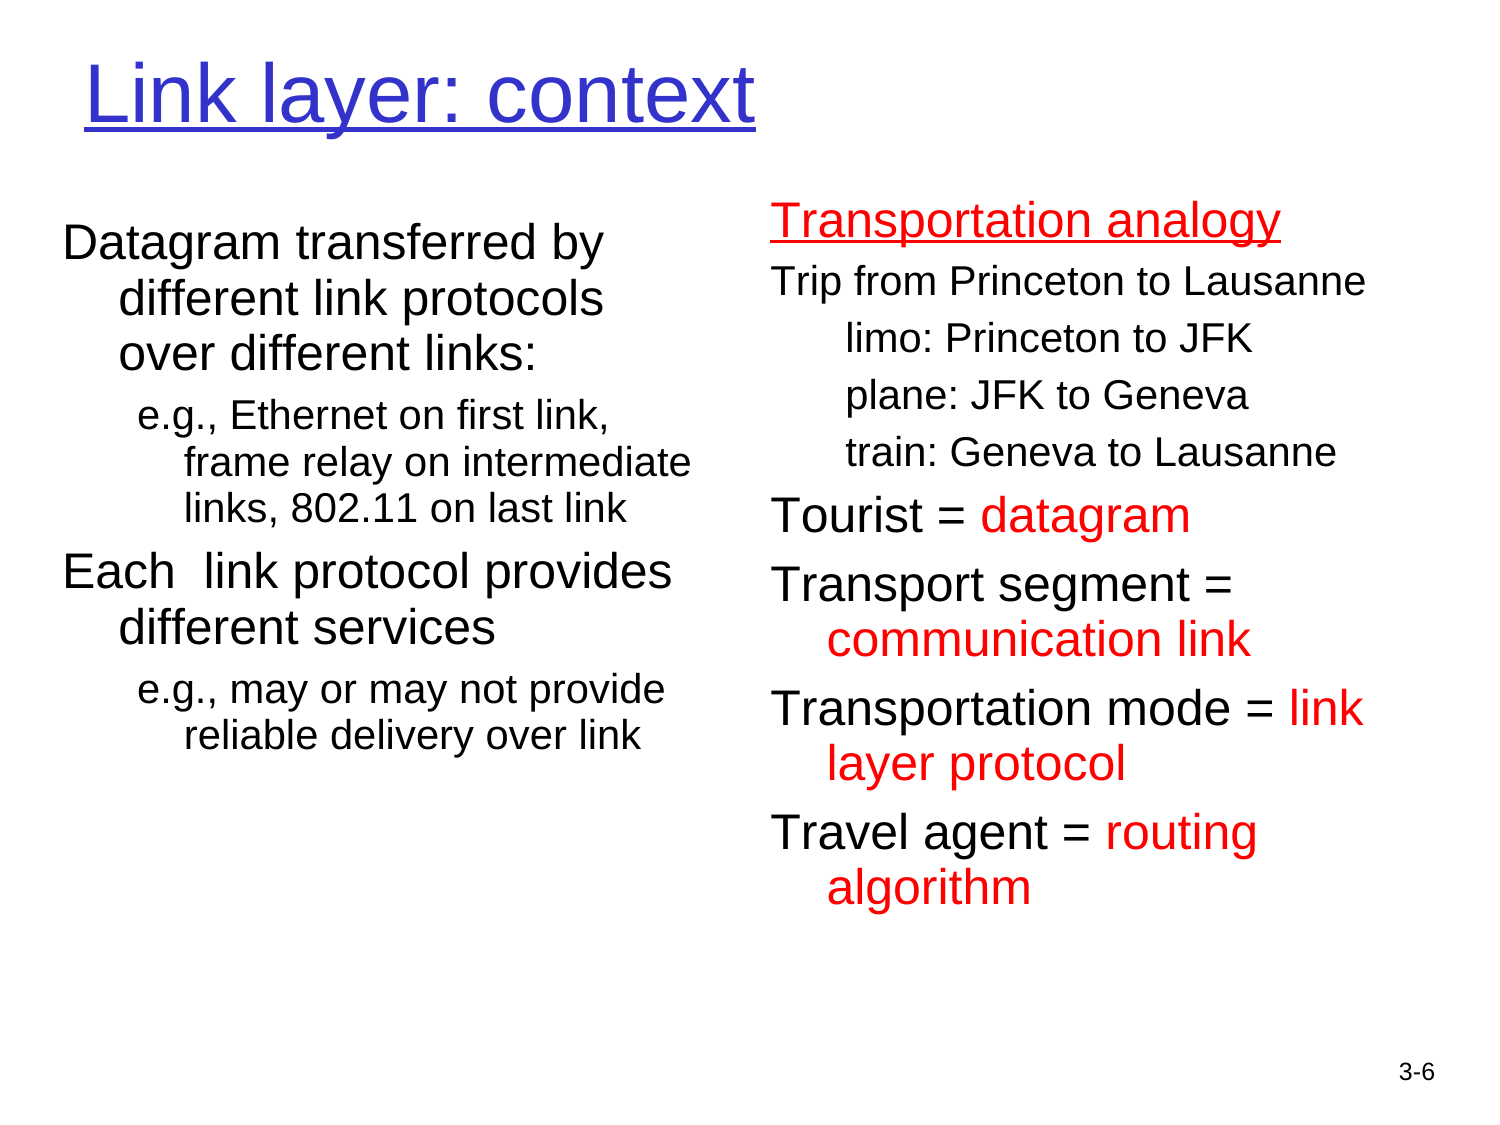

# Link layer: context
Transportation analogy
Trip from Princeton to Lausanne
limo: Princeton to JFK
plane: JFK to Geneva
train: Geneva to Lausanne
Tourist = datagram
Transport segment = communication link
Transportation mode = link layer protocol
Travel agent = routing algorithm
Datagram transferred by different link protocols over different links:
e.g., Ethernet on first link, frame relay on intermediate links, 802.11 on last link
Each link protocol provides different services
e.g., may or may not provide reliable delivery over link
6